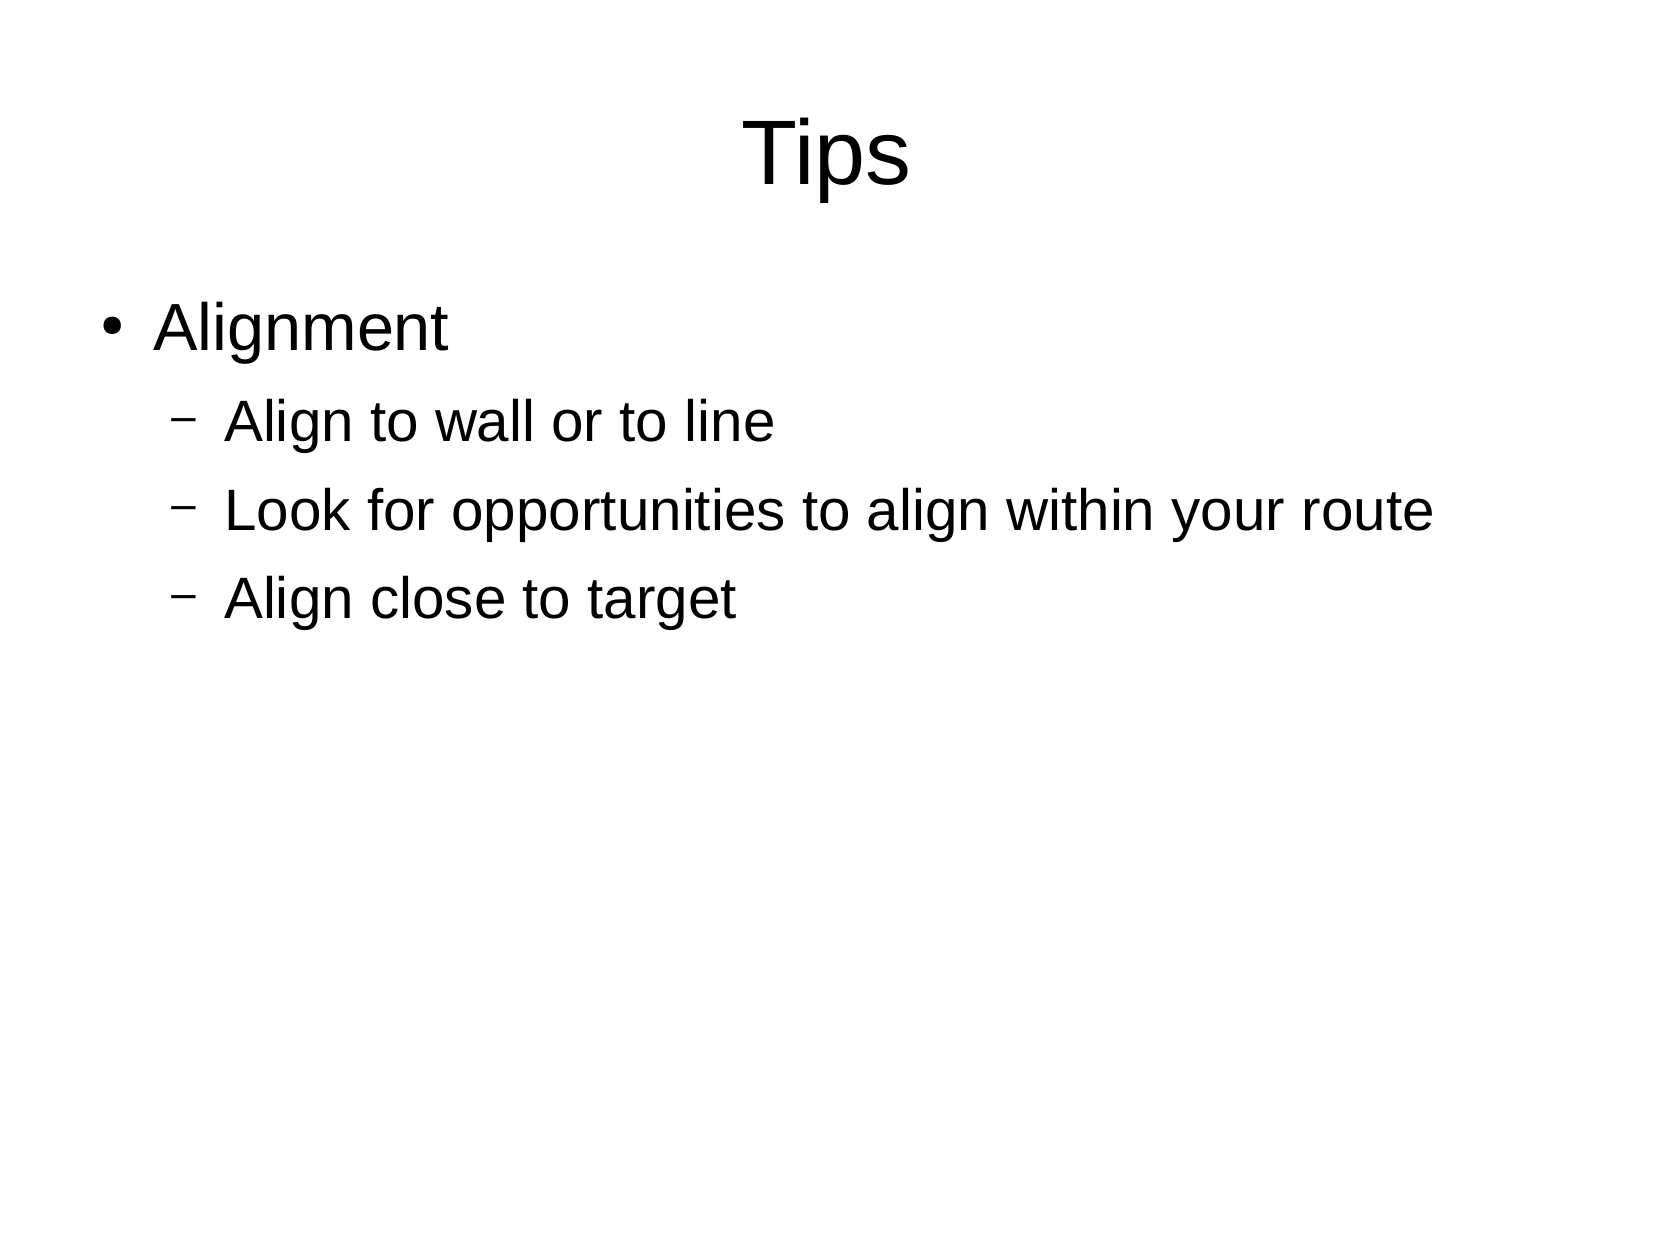

# Tips
Alignment
Align to wall or to line
Look for opportunities to align within your route
Align close to target